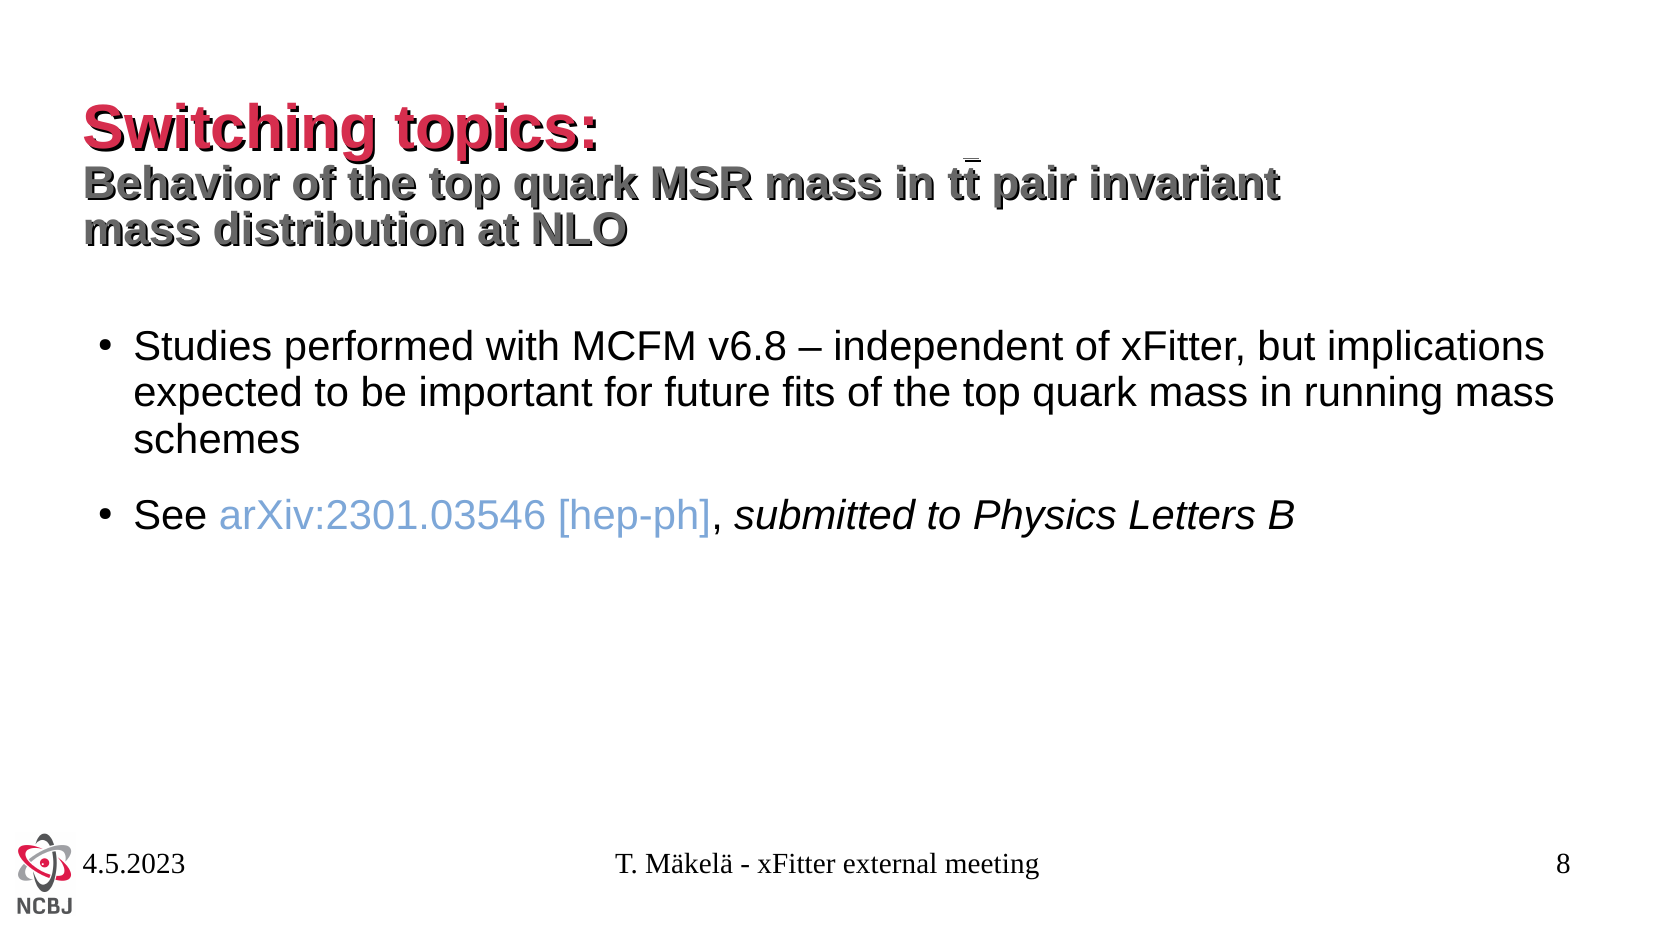

# Switching topics: Behavior of the top quark MSR mass in tt pair invariant mass distribution at NLO
Studies performed with MCFM v6.8 – independent of xFitter, but implications expected to be important for future fits of the top quark mass in running mass schemes
See arXiv:2301.03546 [hep-ph], submitted to Physics Letters B
4.5.2023
T. Mäkelä - xFitter external meeting
8